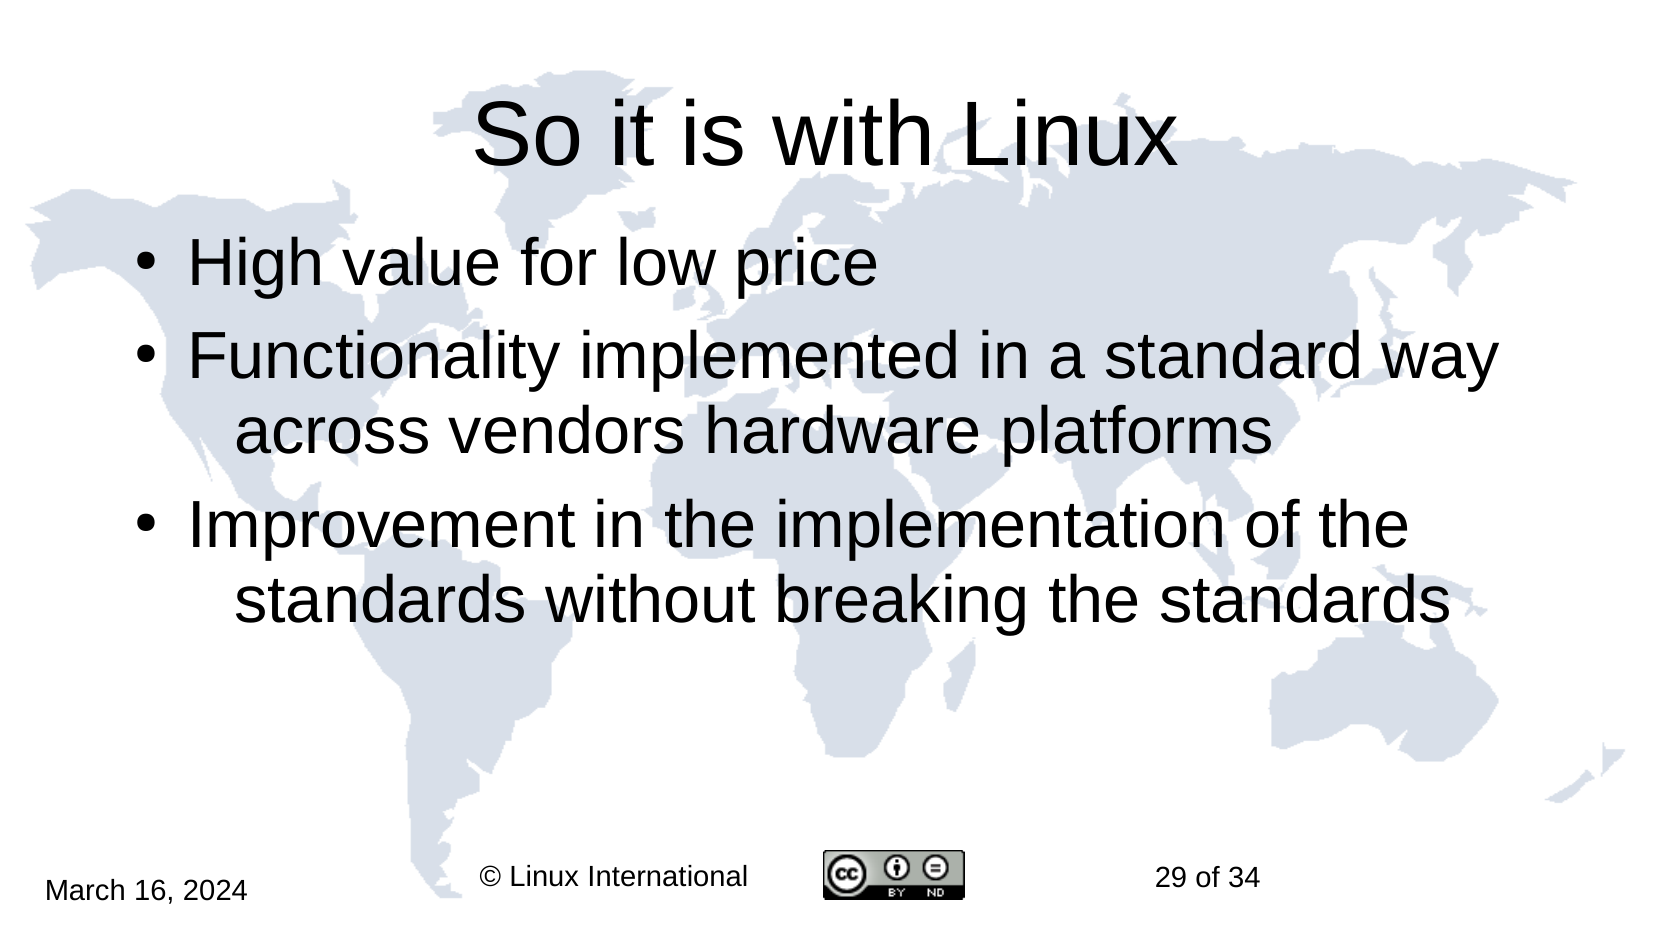

# So it is with Linux
High value for low price
Functionality implemented in a standard way across vendors hardware platforms
Improvement in the implementation of the standards without breaking the standards